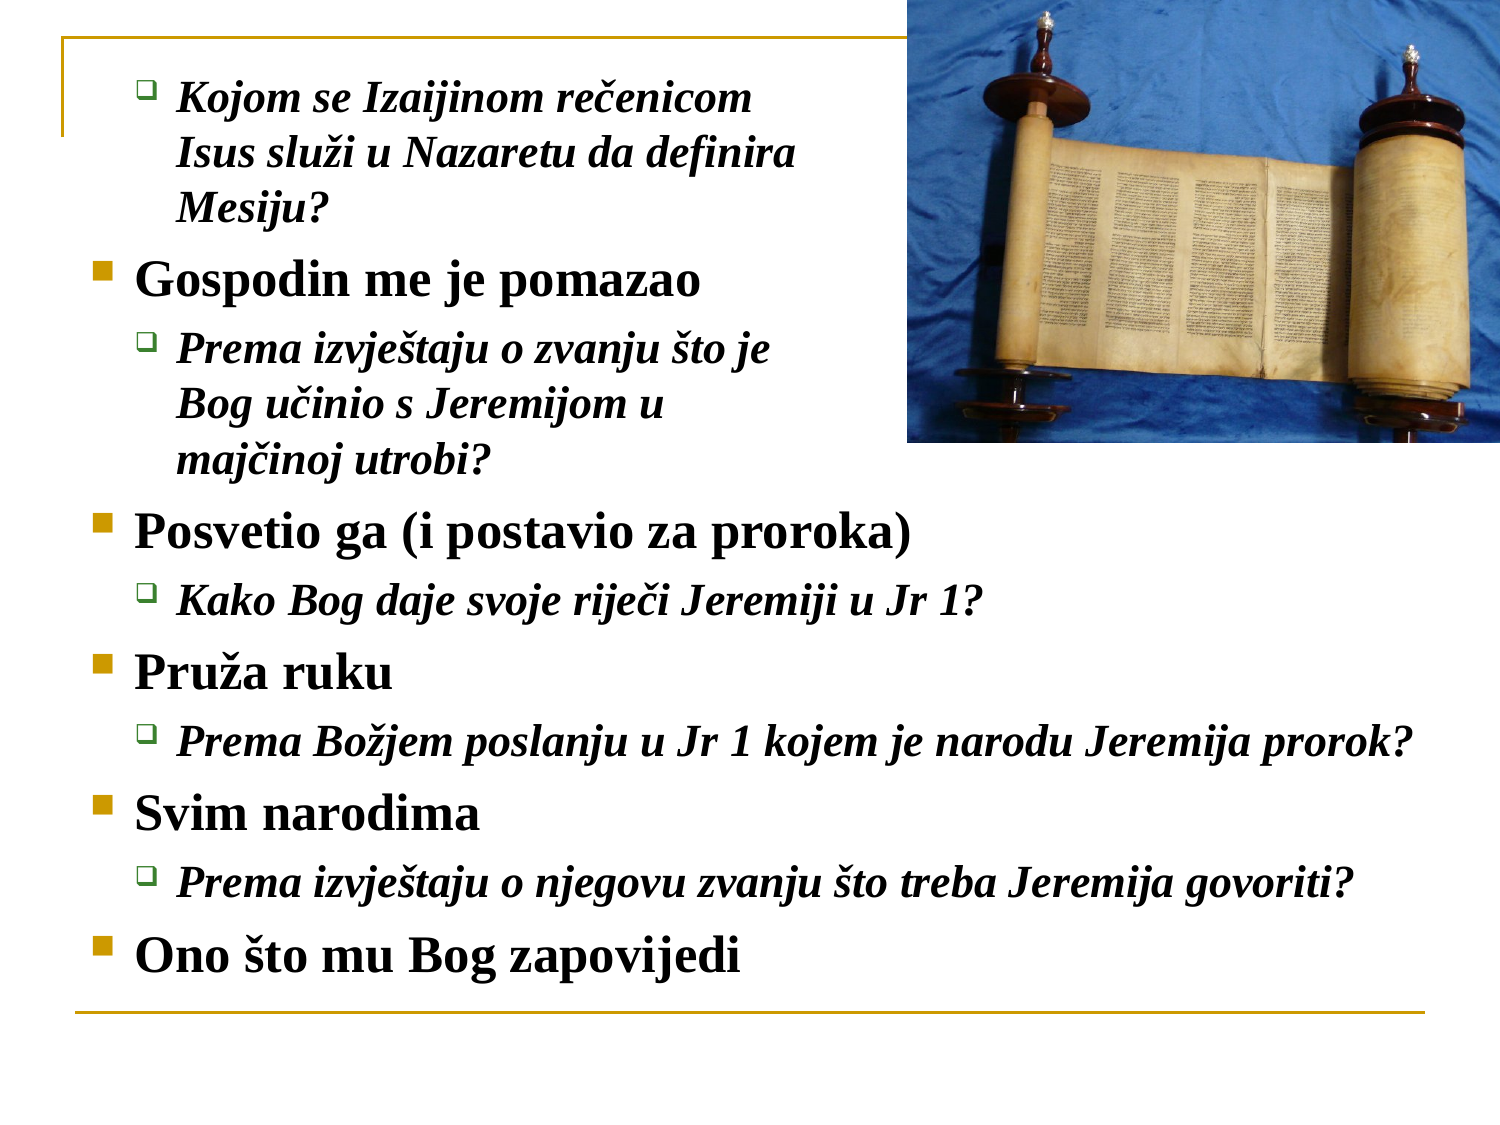

# Kojom se Izaijinom rečenicom Isus služi u Nazaretu da definira Mesiju?
Gospodin me je pomazao
Prema izvještaju o zvanju što je
Bog učinio s Jeremijom u
majčinoj utrobi?
Posvetio ga (i postavio za proroka)
Kako Bog daje svoje riječi Jeremiji u Jr 1?
Pruža ruku
Prema Božjem poslanju u Jr 1 kojem je narodu Jeremija prorok?
Svim narodima
Prema izvještaju o njegovu zvanju što treba Jeremija govoriti?
Ono što mu Bog zapovijedi